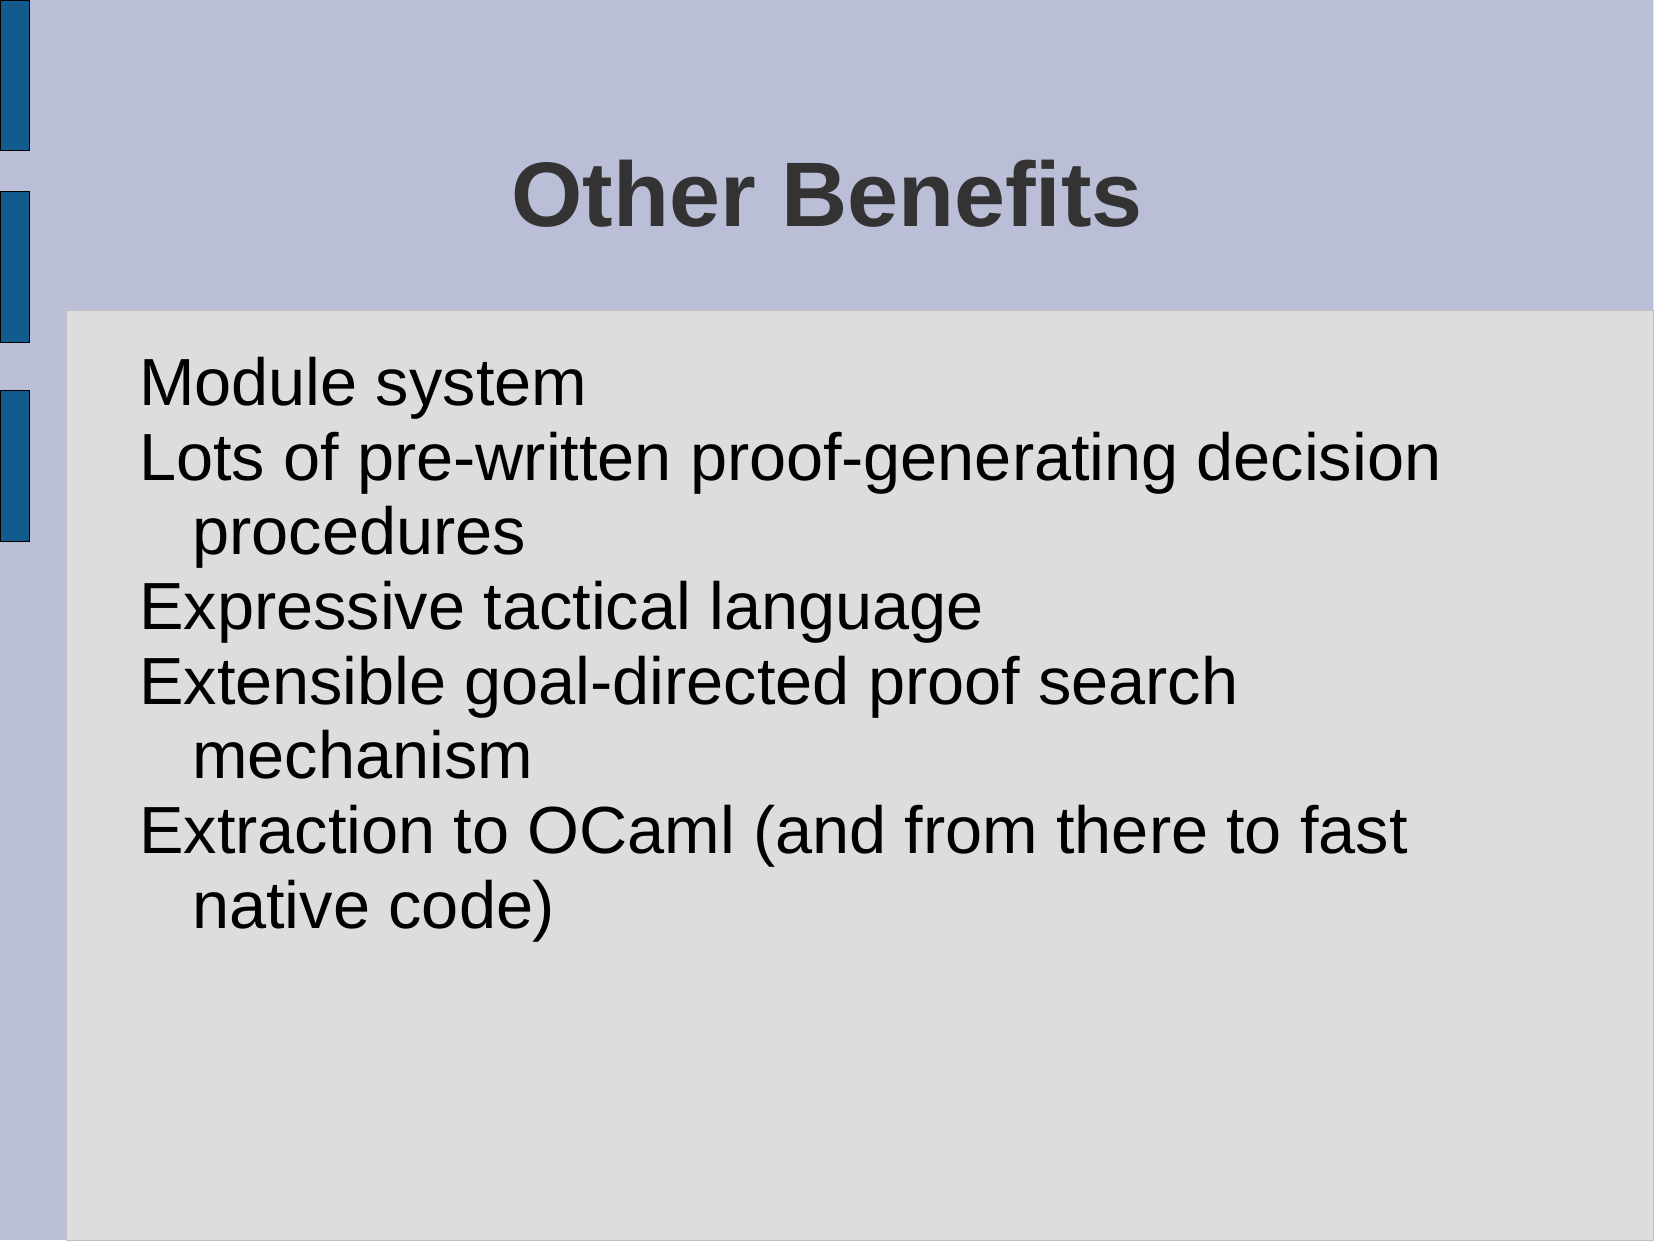

# Other Benefits
Module system
Lots of pre-written proof-generating decision procedures
Expressive tactical language
Extensible goal-directed proof search mechanism
Extraction to OCaml (and from there to fast native code)